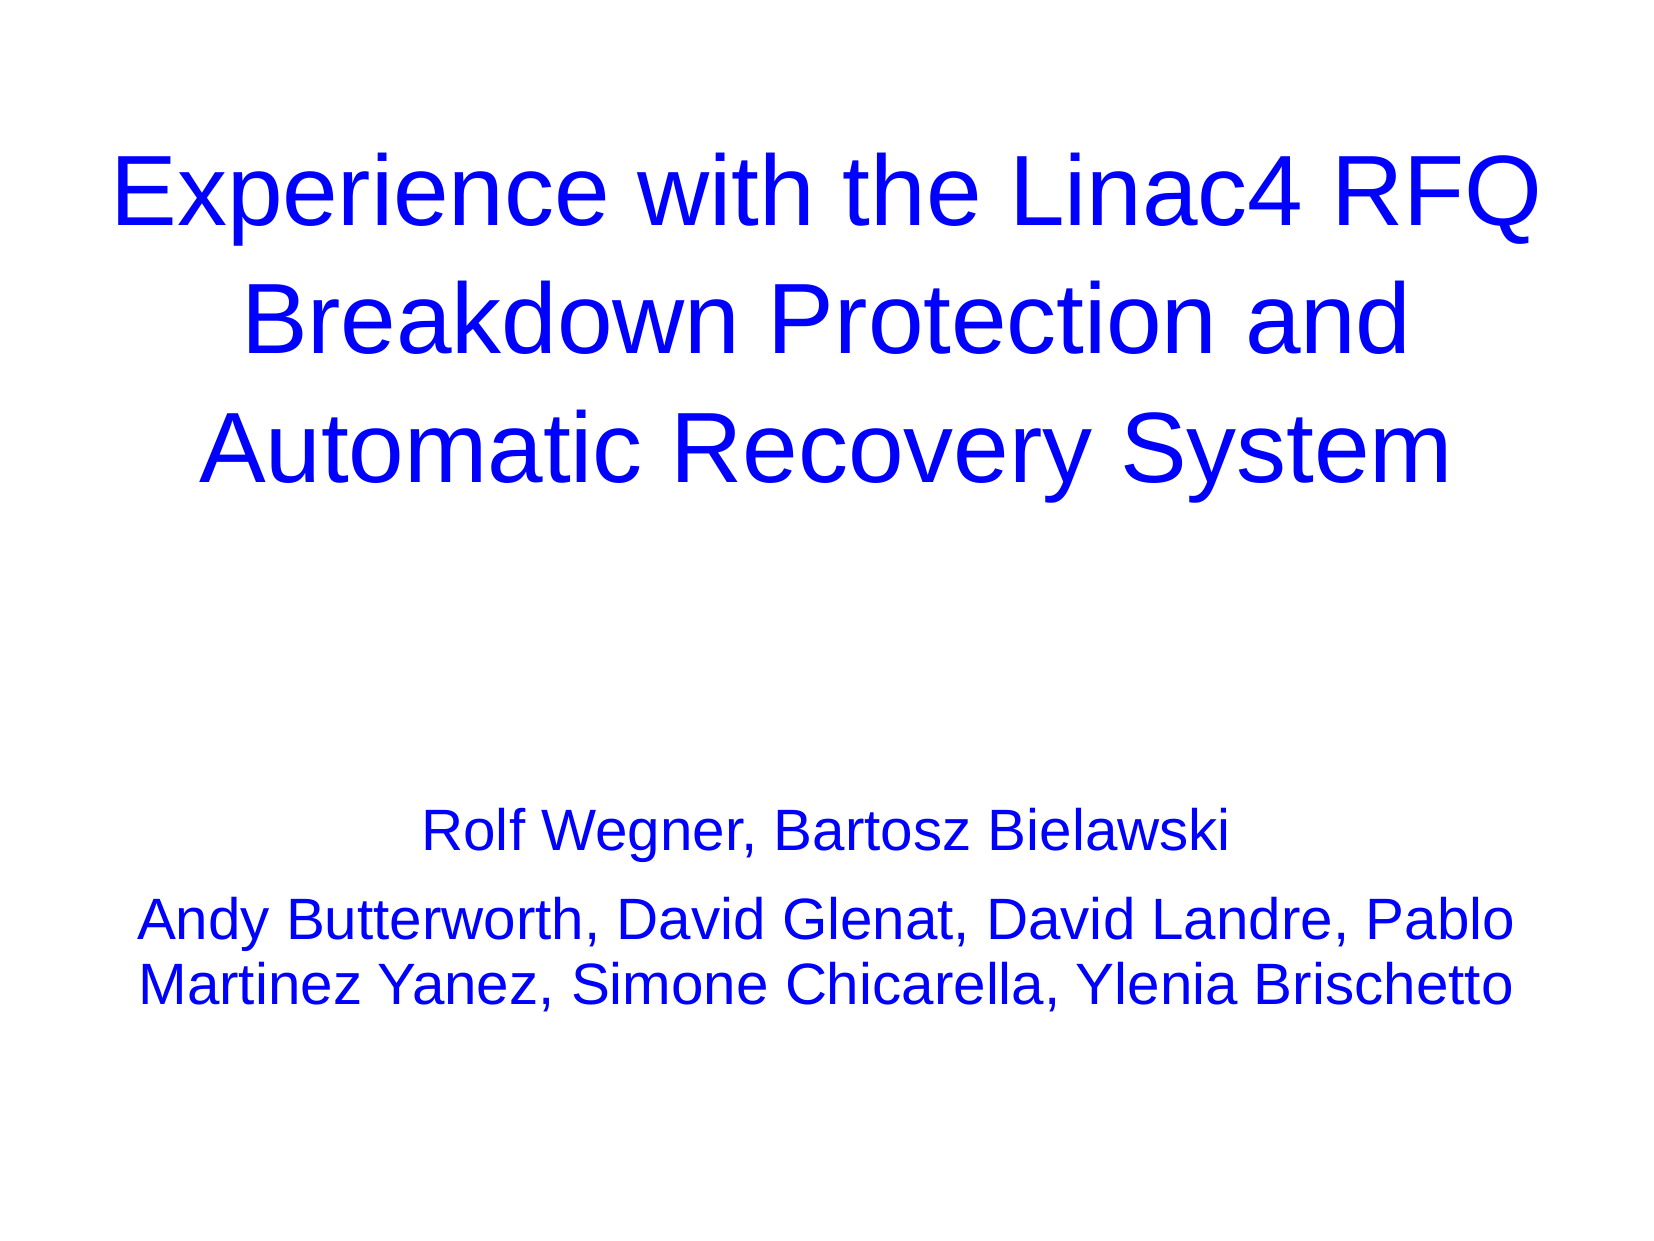

# Experience with the Linac4 RFQ Breakdown Protection and Automatic Recovery System
Rolf Wegner, Bartosz Bielawski
Andy Butterworth, David Glenat, David Landre, Pablo Martinez Yanez, Simone Chicarella, Ylenia Brischetto